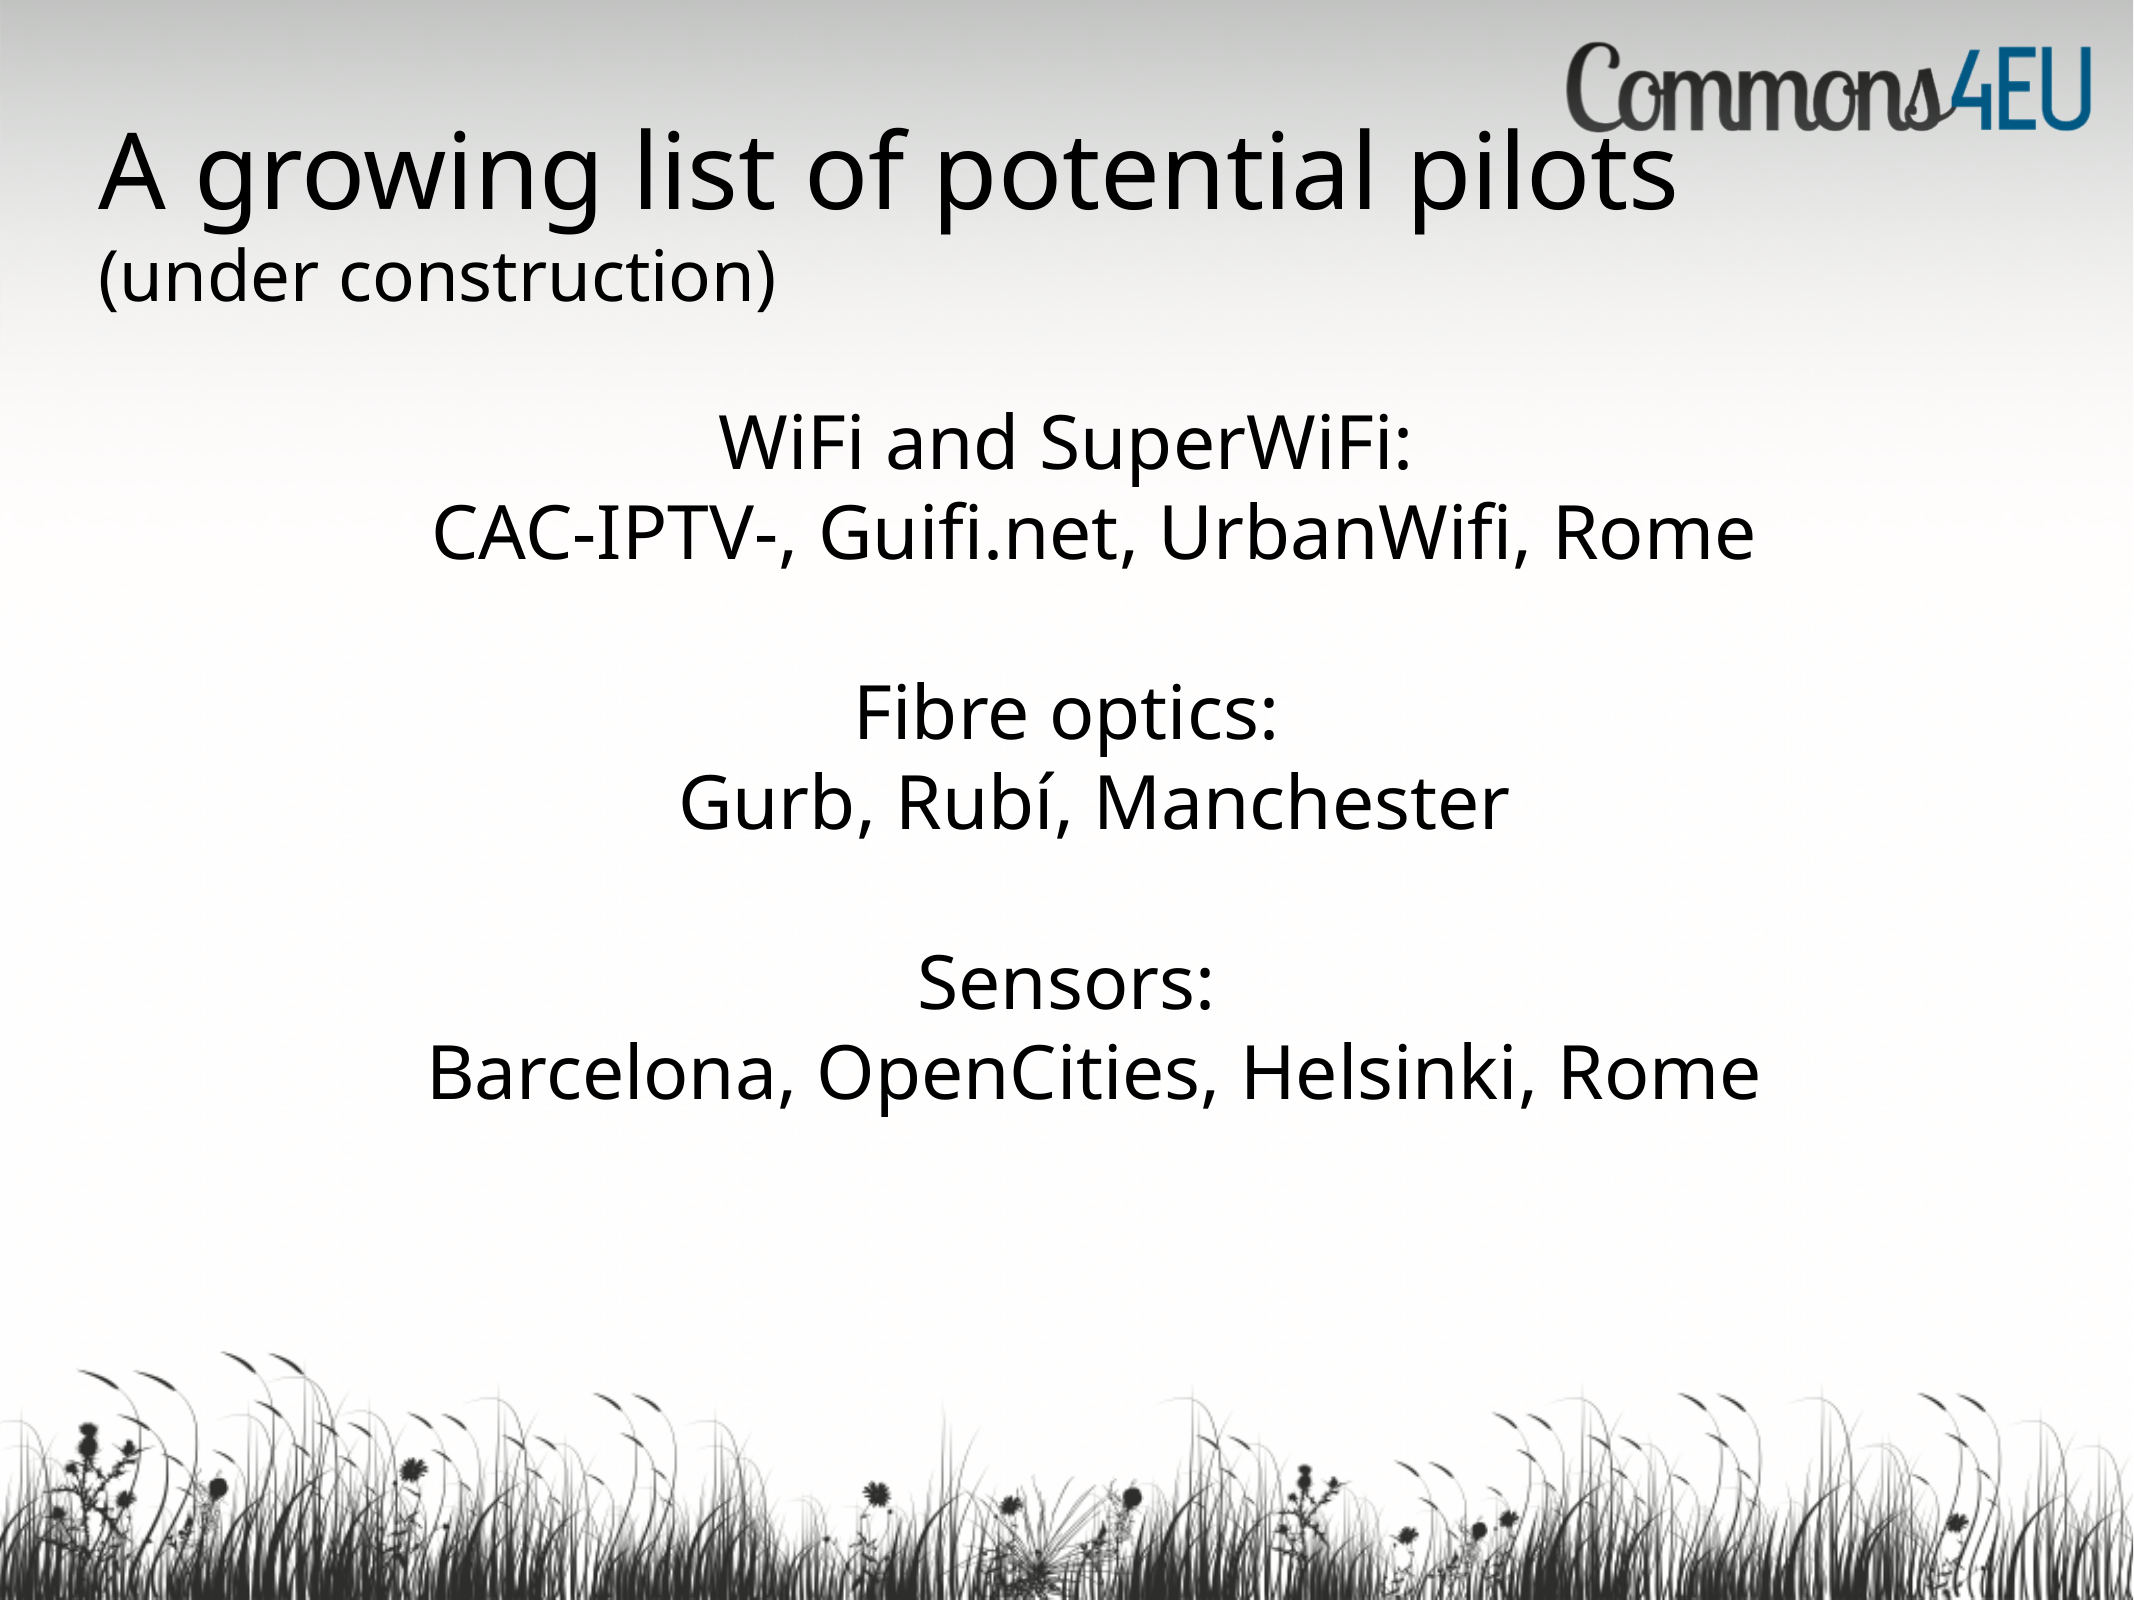

# A growing list of potential pilots (under construction)
WiFi and SuperWiFi:
	CAC-IPTV-, Guifi.net, UrbanWifi, Rome
Fibre optics:
	Gurb, Rubí, Manchester
Sensors:
	Barcelona, OpenCities, Helsinki, Rome